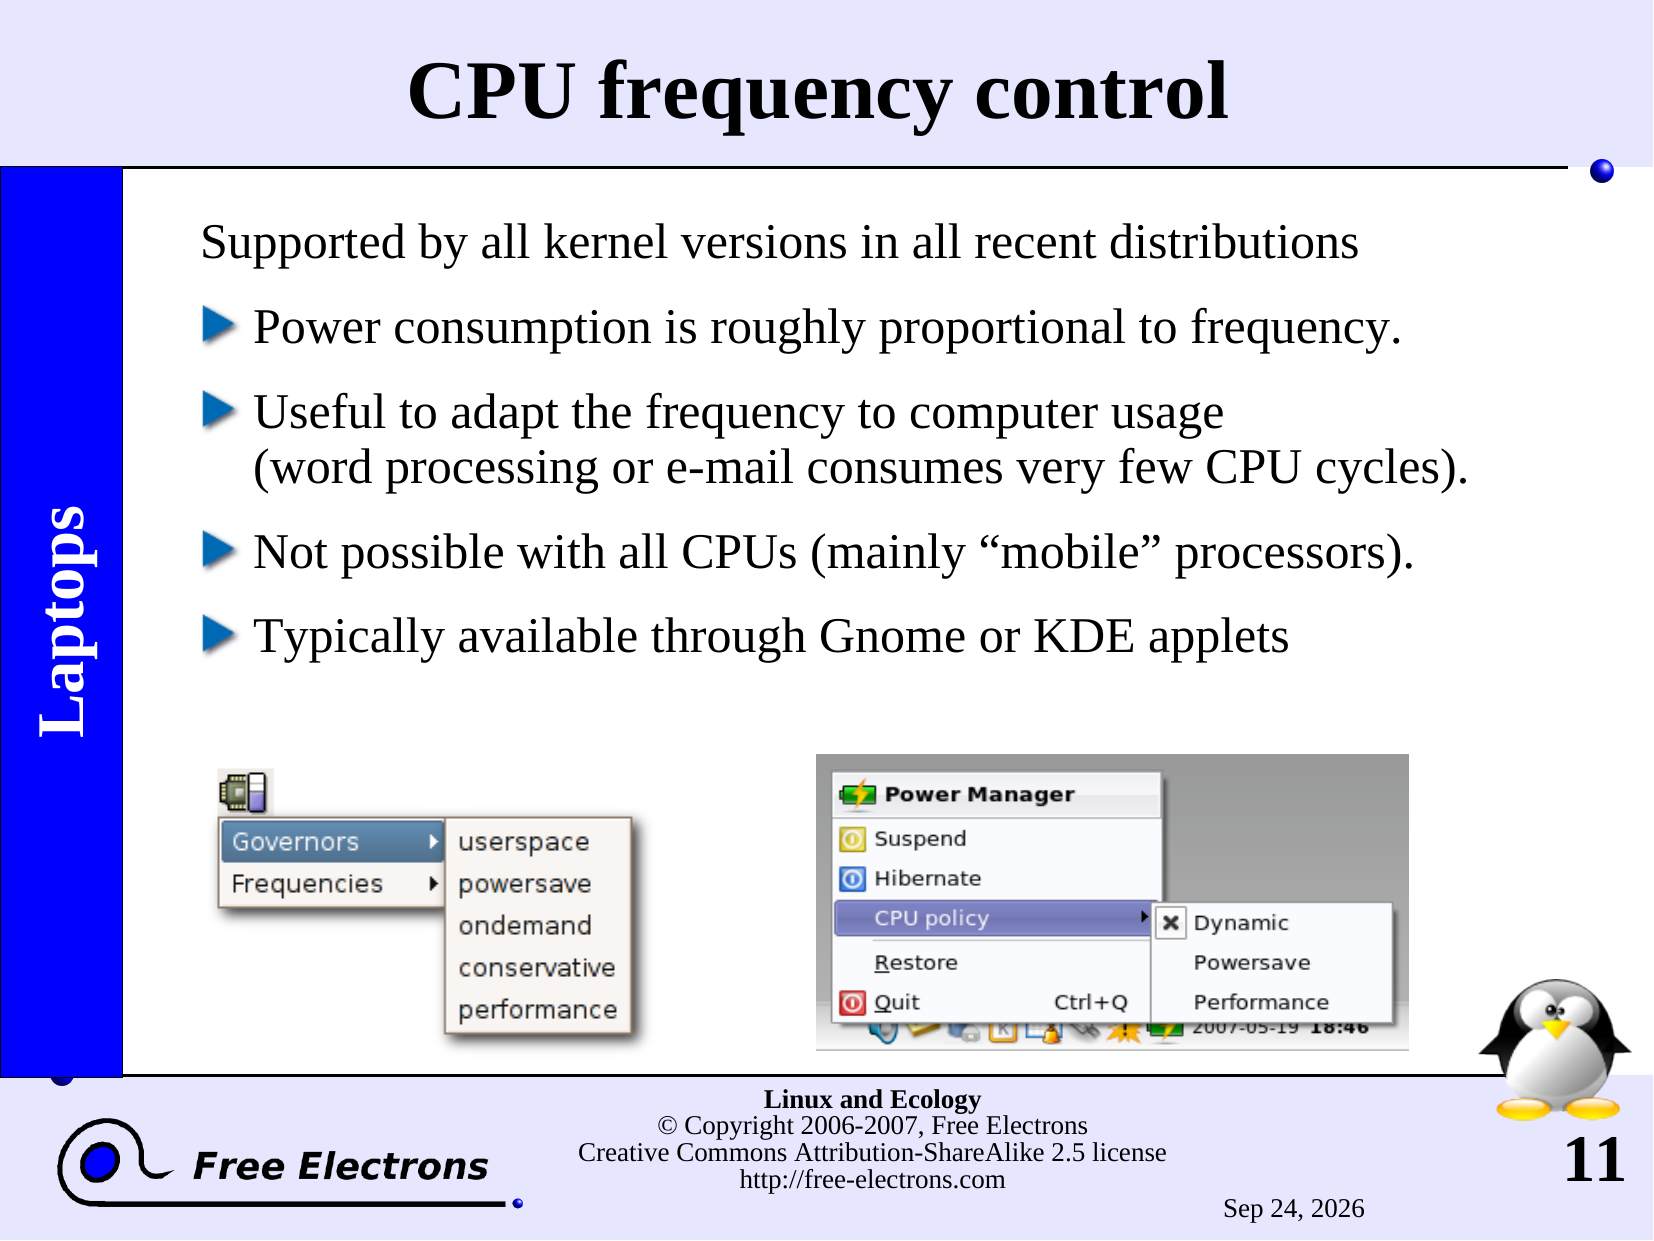

# CPU frequency control
Supported by all kernel versions in all recent distributions
Power consumption is roughly proportional to frequency.
Useful to adapt the frequency to computer usage
(word processing or e-mail consumes very few CPU cycles).
Not possible with all CPUs (mainly “mobile” processors).
Typically available through Gnome or KDE applets
Laptops